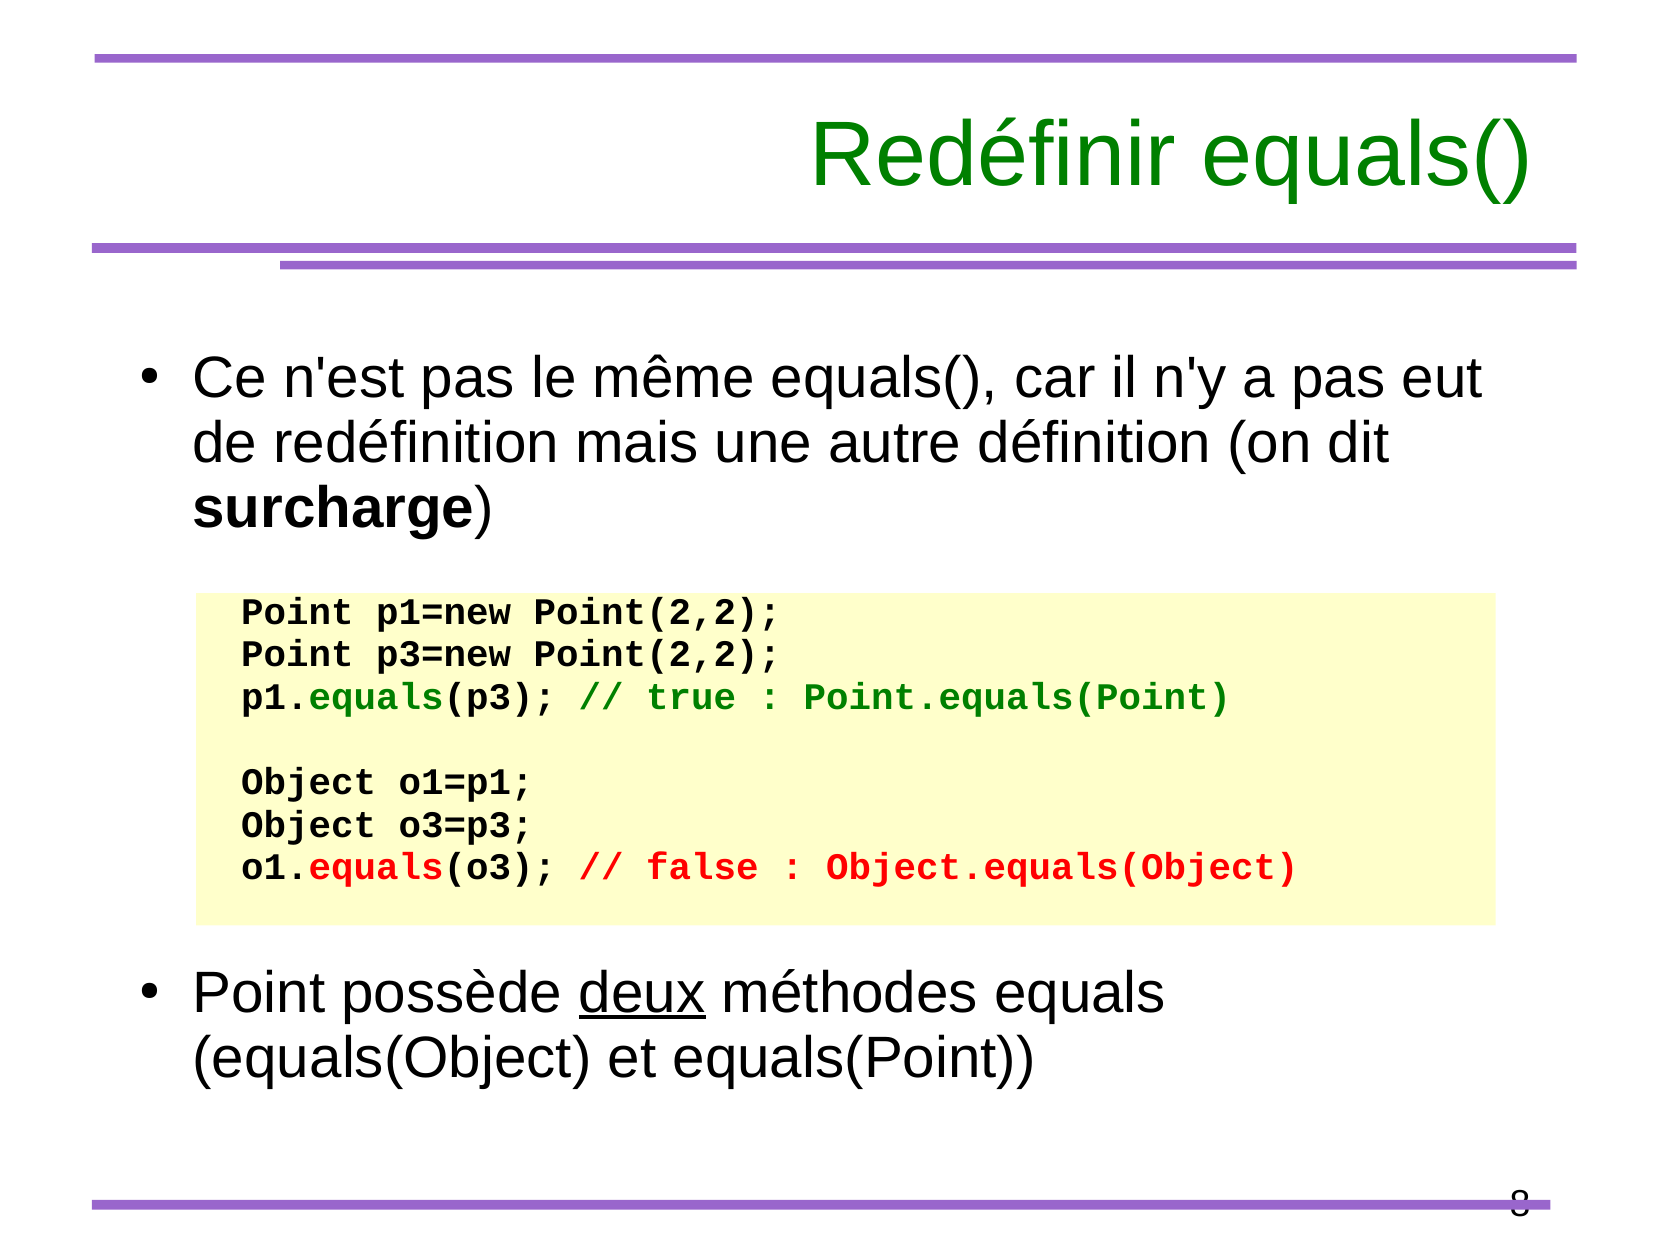

# Redéfinir equals()
Ce n'est pas le même equals(), car il n'y a pas eut de redéfinition mais une autre définition (on dit surcharge)
Point possède deux méthodes equals (equals(Object) et equals(Point))
 Point p1=new Point(2,2);
 Point p3=new Point(2,2);
 p1.equals(p3); // true : Point.equals(Point)
 Object o1=p1;
 Object o3=p3;
 o1.equals(o3); // false : Object.equals(Object)